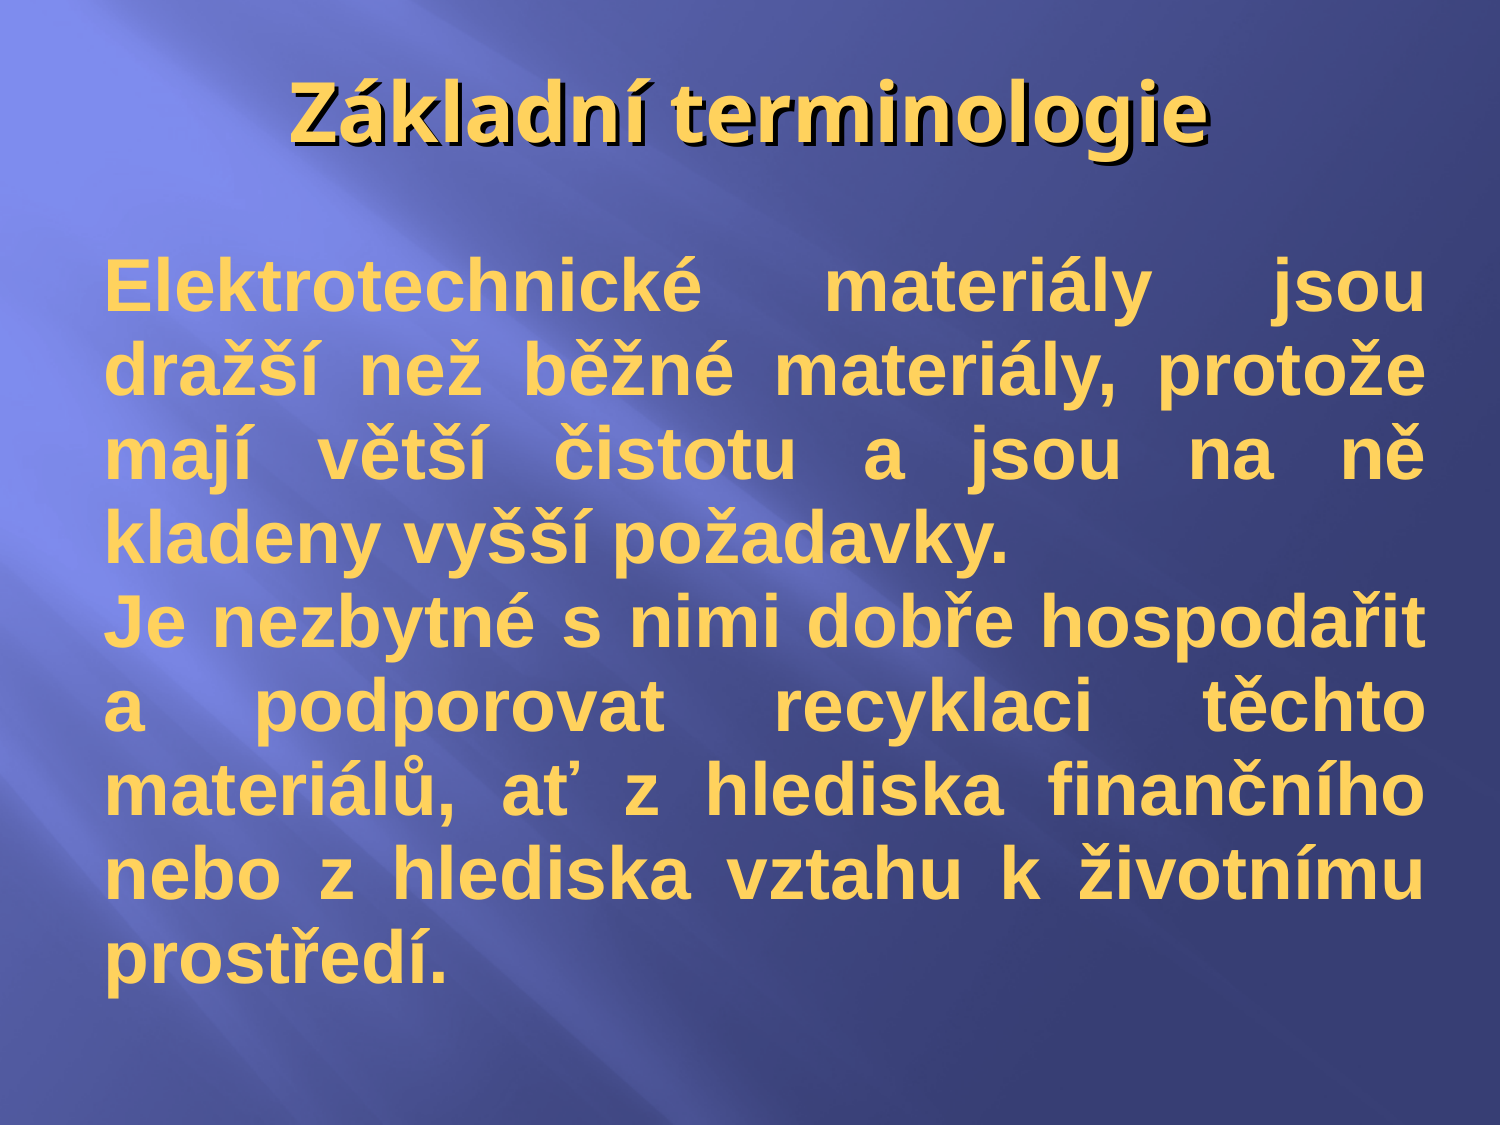

# Základní terminologie
Elektrotechnické materiály jsou dražší než běžné  materiály, protože mají větší čistotu a jsou na ně kladeny  vyšší požadavky.
Je nezbytné s nimi dobře hospodařit a podporovat recyklaci těchto materiálů, ať z hlediska finančního nebo z hlediska vztahu k životnímu prostředí.